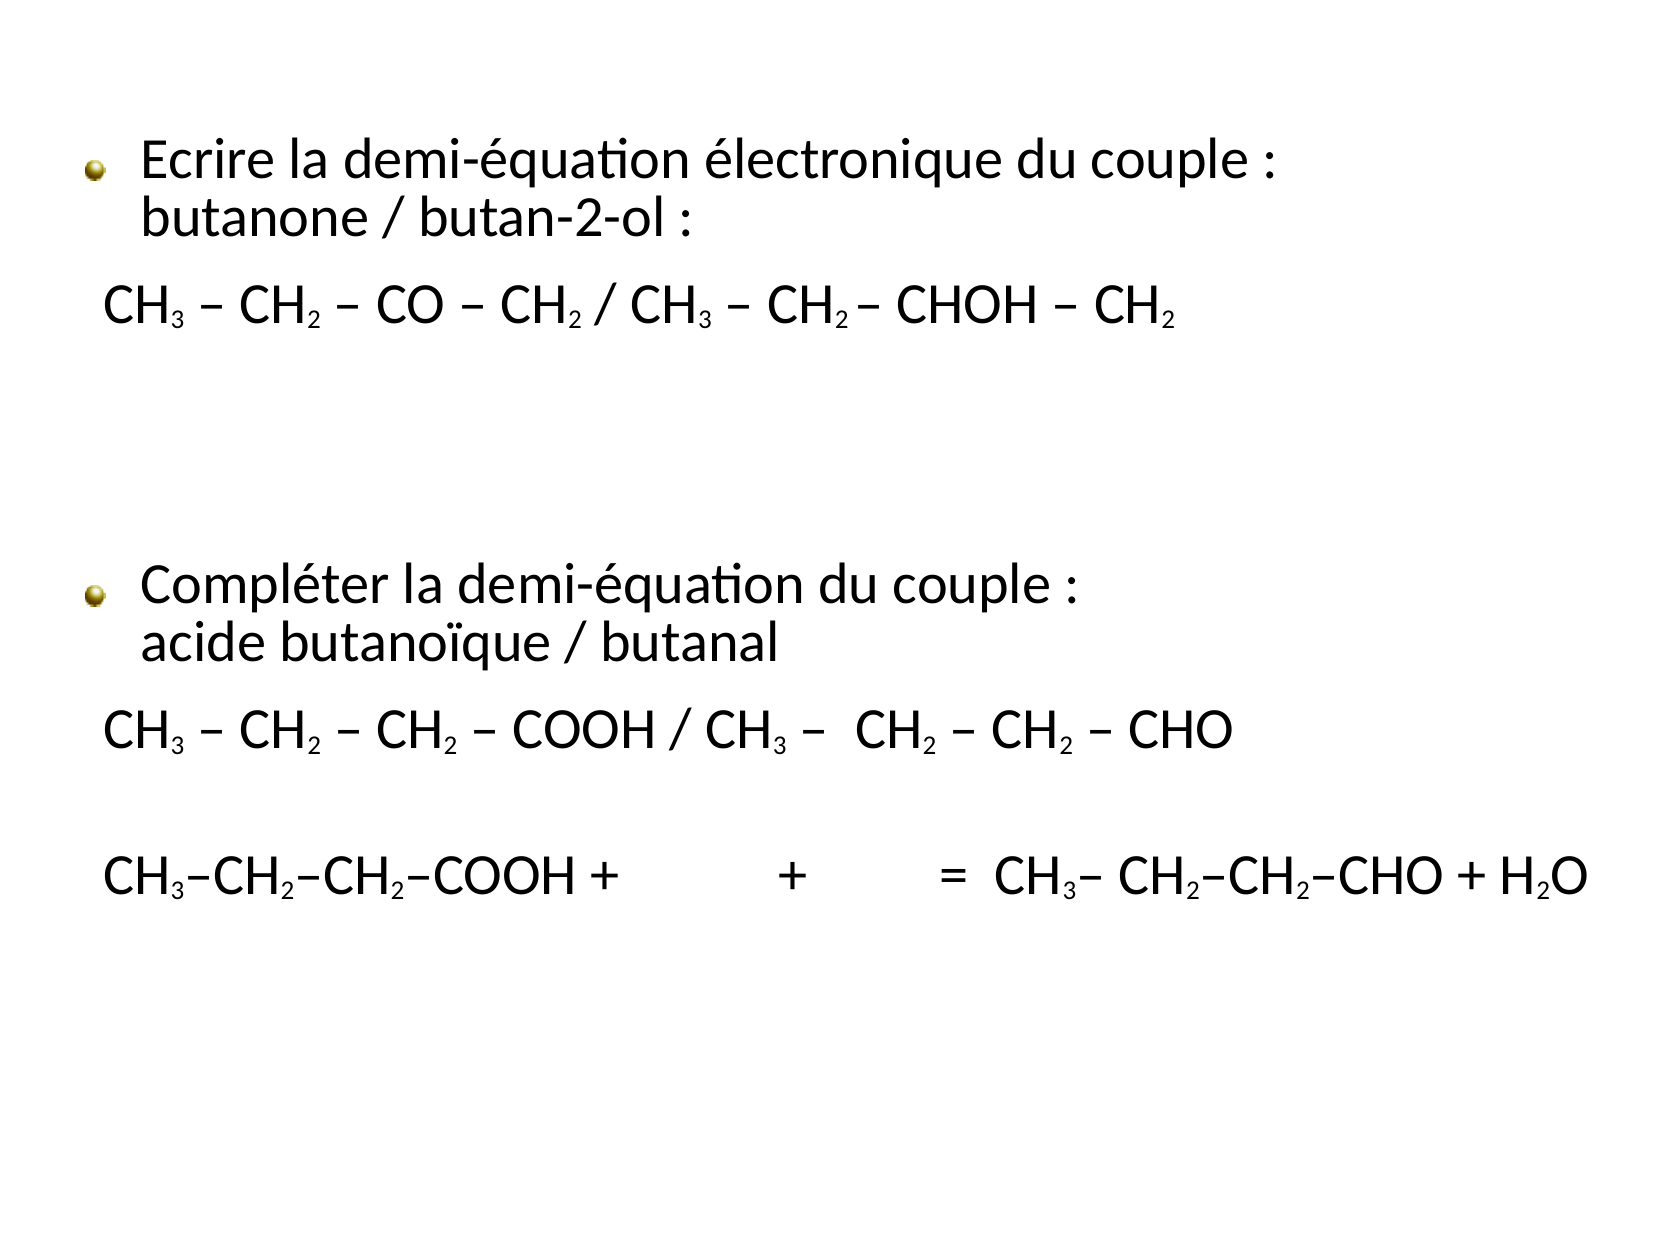

Ecrire la demi-équation électronique du couple :
butanone / butan-2-ol :
CH3 – CH2 – CO – CH2 / CH3 – CH2 – CHOH – CH2
Compléter la demi-équation du couple :
acide butanoïque / butanal
CH3 – CH2 – CH2 – COOH / CH3 – CH2 – CH2 – CHO
CH3–CH2–CH2–COOH + + = CH3– CH2–CH2–CHO + H2O